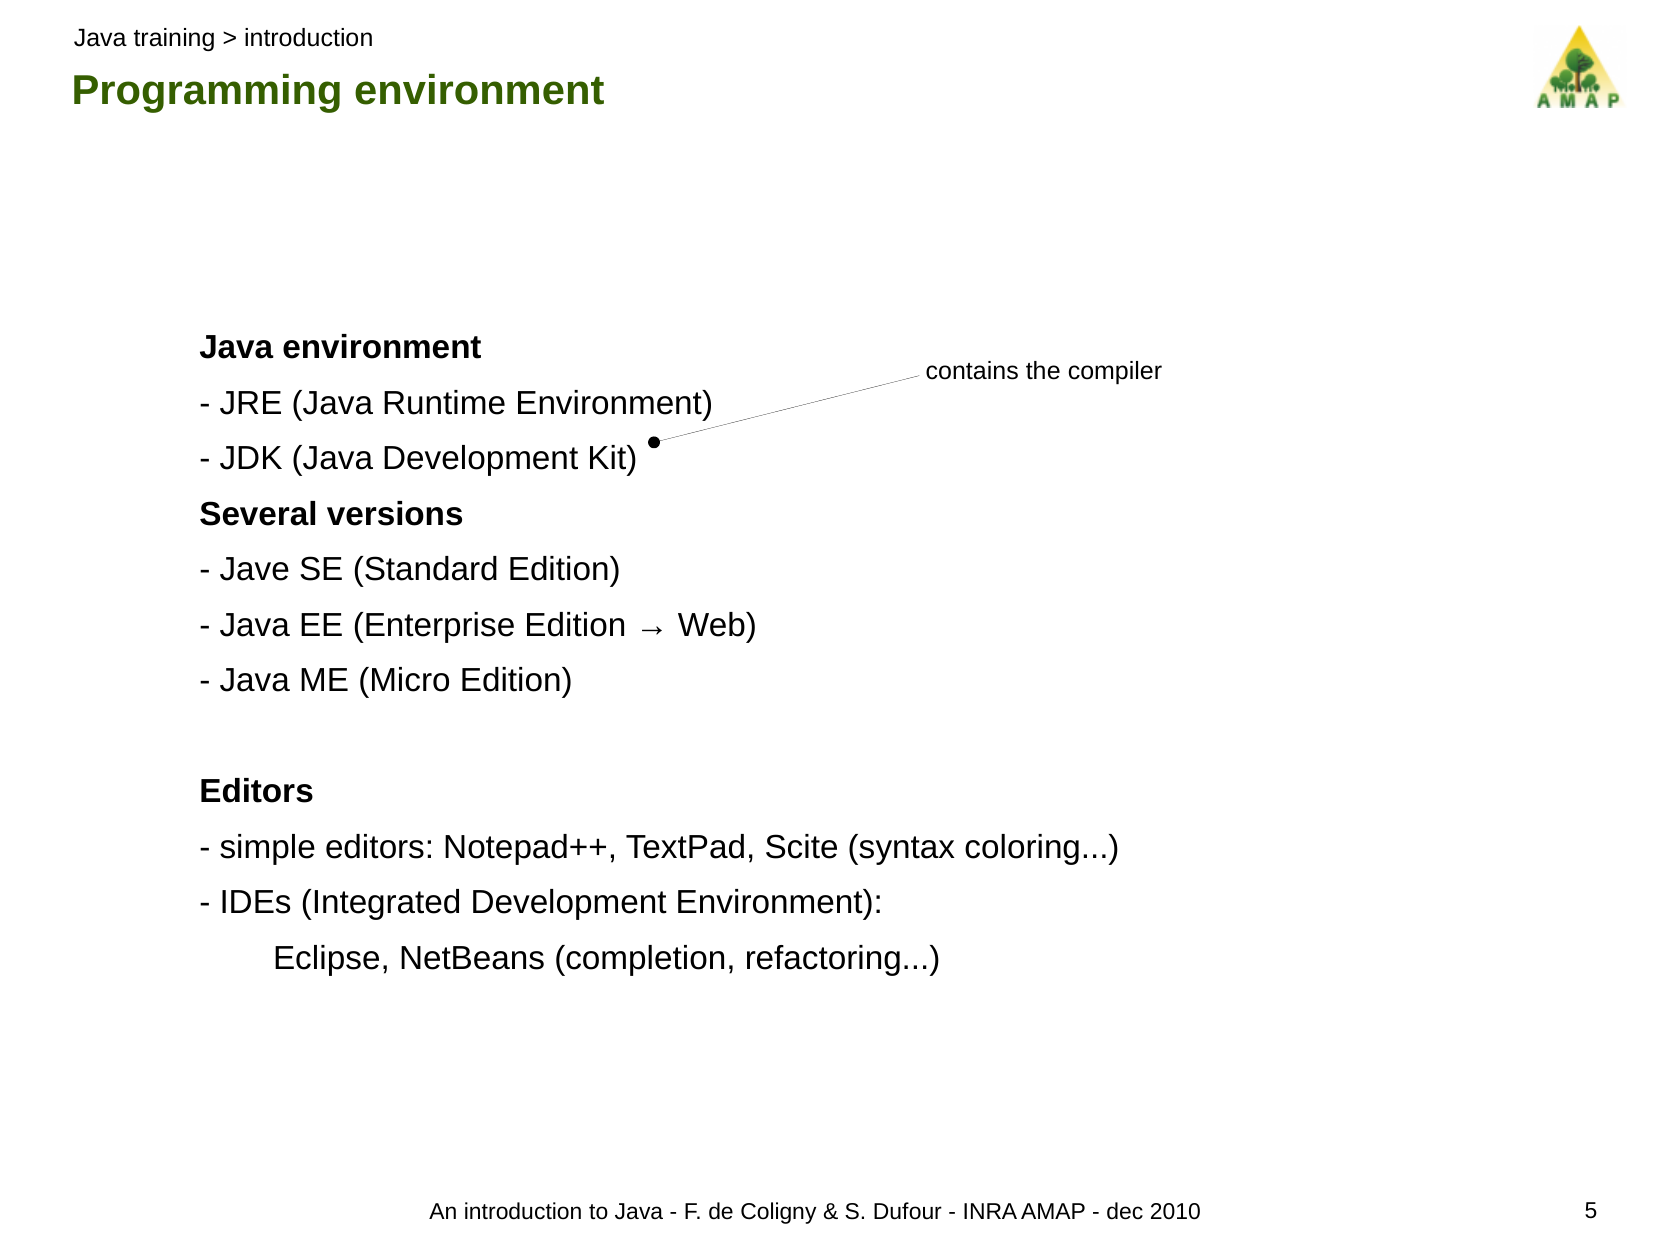

Java training > introduction
Programming environment
Java environment
- JRE (Java Runtime Environment)
- JDK (Java Development Kit)
Several versions
- Jave SE (Standard Edition)
- Java EE (Enterprise Edition → Web)
- Java ME (Micro Edition)
Editors
- simple editors: Notepad++, TextPad, Scite (syntax coloring...)
- IDEs (Integrated Development Environment):
	Eclipse, NetBeans (completion, refactoring...)
contains the compiler
5